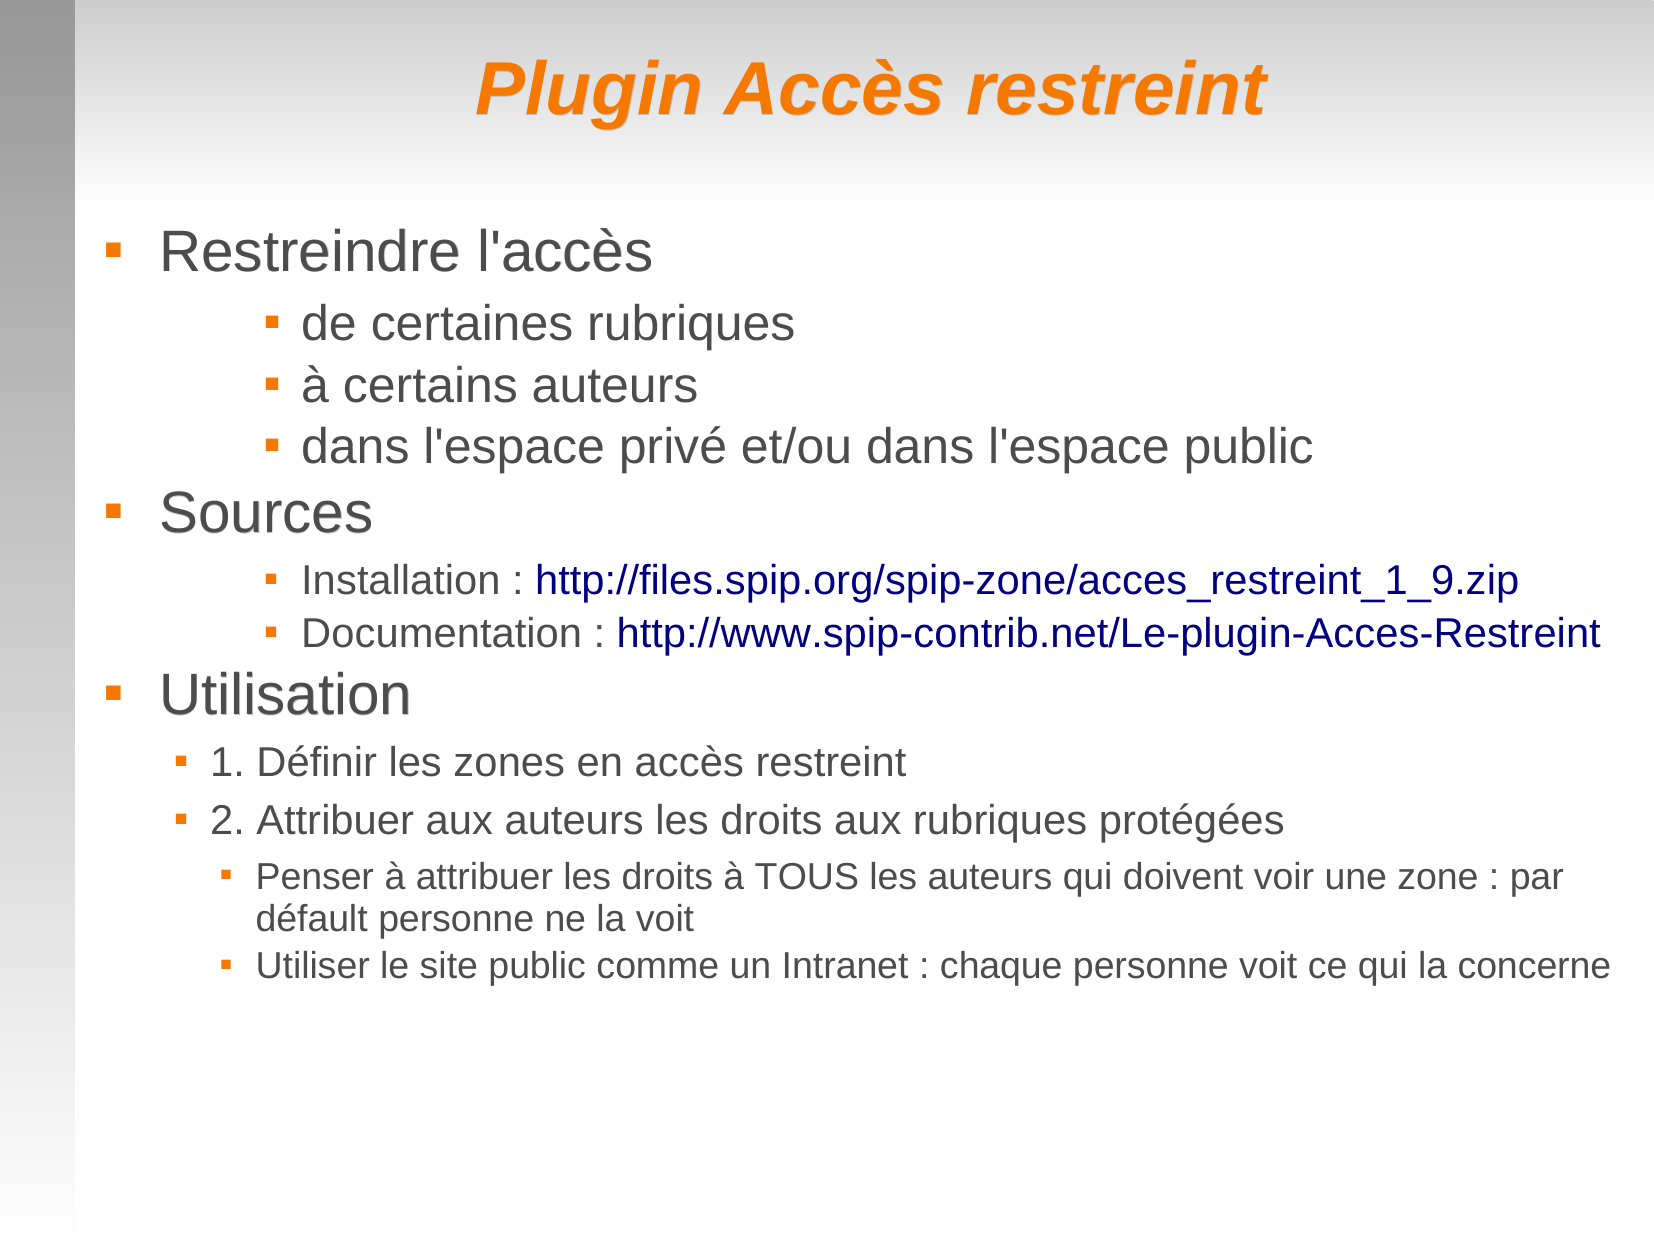

# Plugin Accès restreint
Restreindre l'accès
de certaines rubriques
à certains auteurs
dans l'espace privé et/ou dans l'espace public
Sources
Installation : http://files.spip.org/spip-zone/acces_restreint_1_9.zip
Documentation : http://www.spip-contrib.net/Le-plugin-Acces-Restreint
Utilisation
1. Définir les zones en accès restreint
2. Attribuer aux auteurs les droits aux rubriques protégées
Penser à attribuer les droits à TOUS les auteurs qui doivent voir une zone : par défault personne ne la voit
Utiliser le site public comme un Intranet : chaque personne voit ce qui la concerne